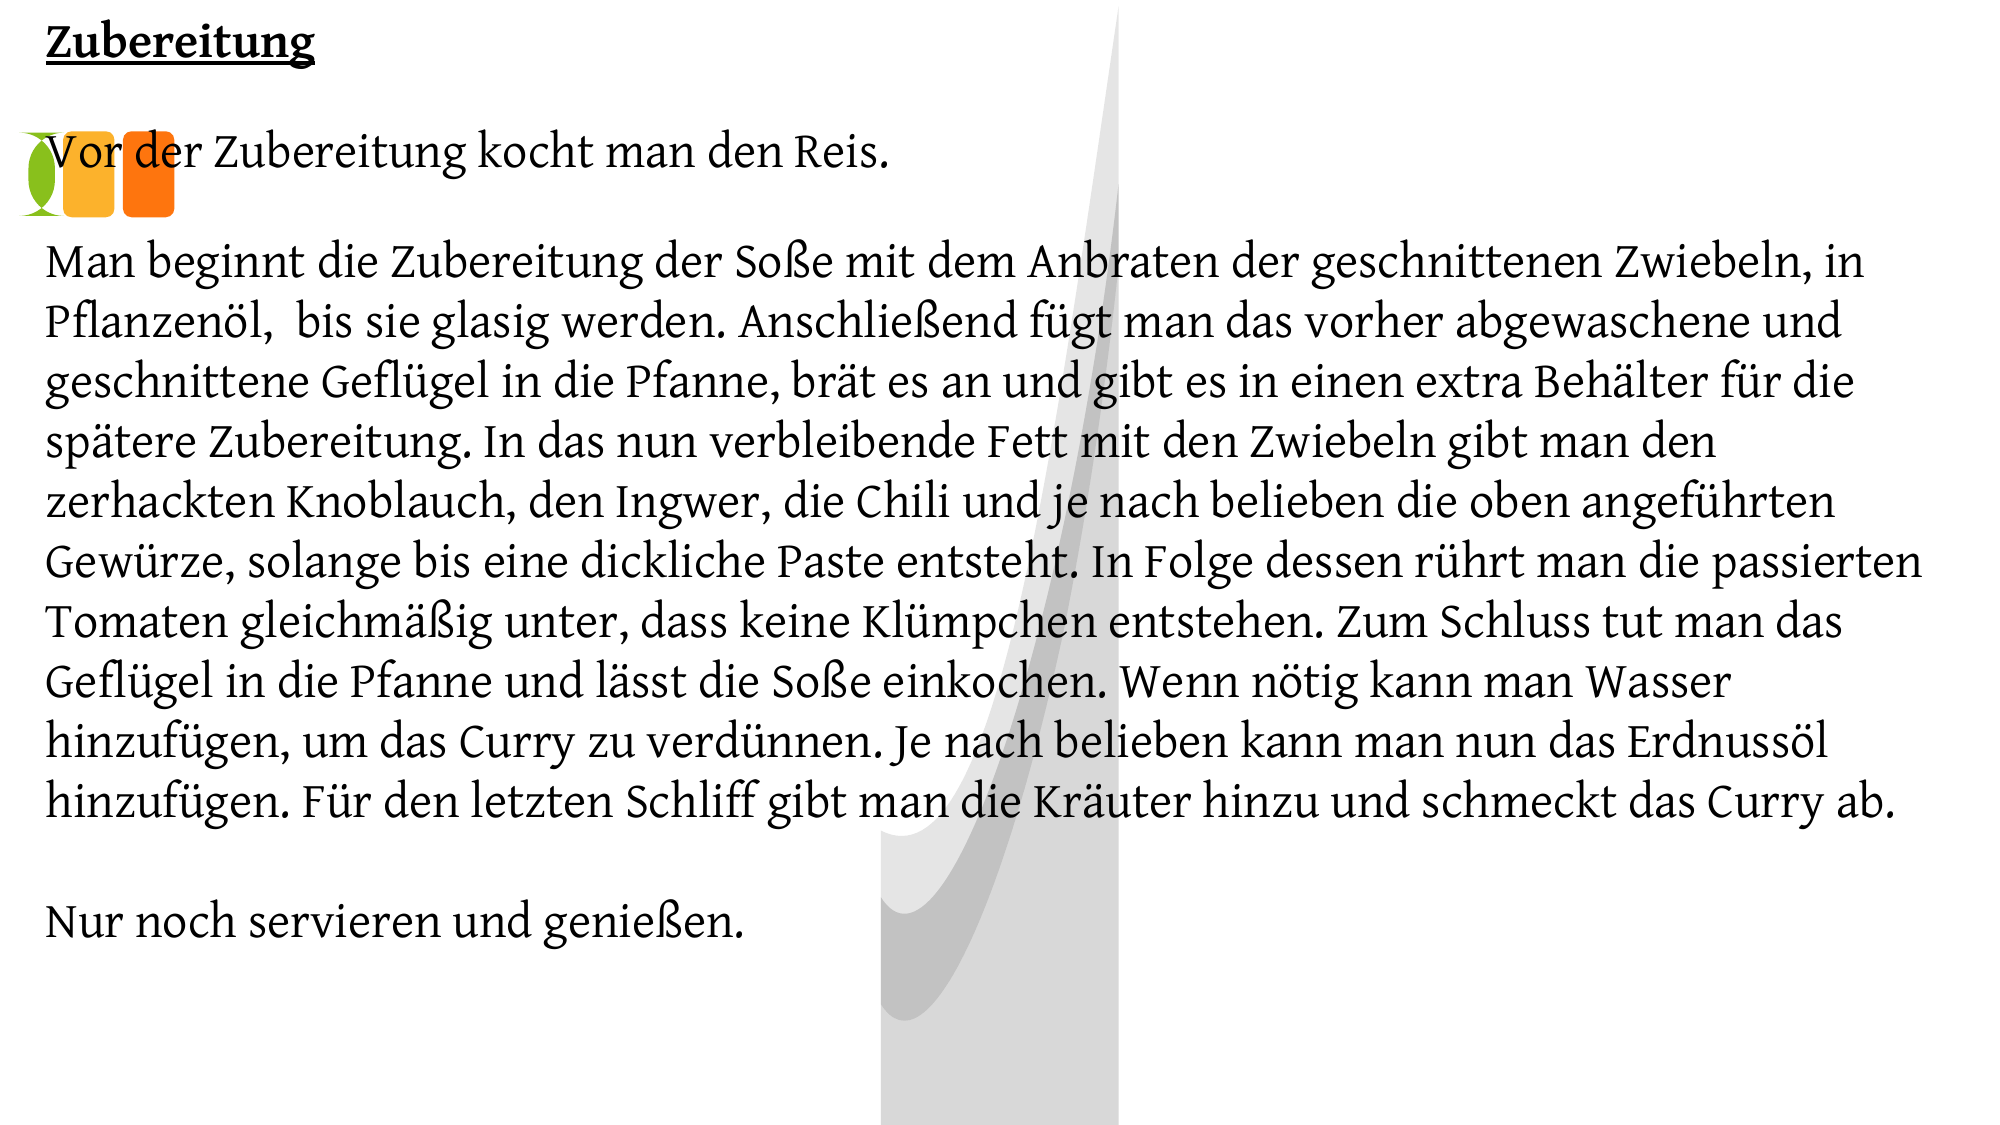

Zubereitung
Vor der Zubereitung kocht man den Reis.
Man beginnt die Zubereitung der Soße mit dem Anbraten der geschnittenen Zwiebeln, in Pflanzenöl, bis sie glasig werden. Anschließend fügt man das vorher abgewaschene und geschnittene Geflügel in die Pfanne, brät es an und gibt es in einen extra Behälter für die spätere Zubereitung. In das nun verbleibende Fett mit den Zwiebeln gibt man den zerhackten Knoblauch, den Ingwer, die Chili und je nach belieben die oben angeführten Gewürze, solange bis eine dickliche Paste entsteht. In Folge dessen rührt man die passierten Tomaten gleichmäßig unter, dass keine Klümpchen entstehen. Zum Schluss tut man das Geflügel in die Pfanne und lässt die Soße einkochen. Wenn nötig kann man Wasser hinzufügen, um das Curry zu verdünnen. Je nach belieben kann man nun das Erdnussöl hinzufügen. Für den letzten Schliff gibt man die Kräuter hinzu und schmeckt das Curry ab.
Nur noch servieren und genießen.